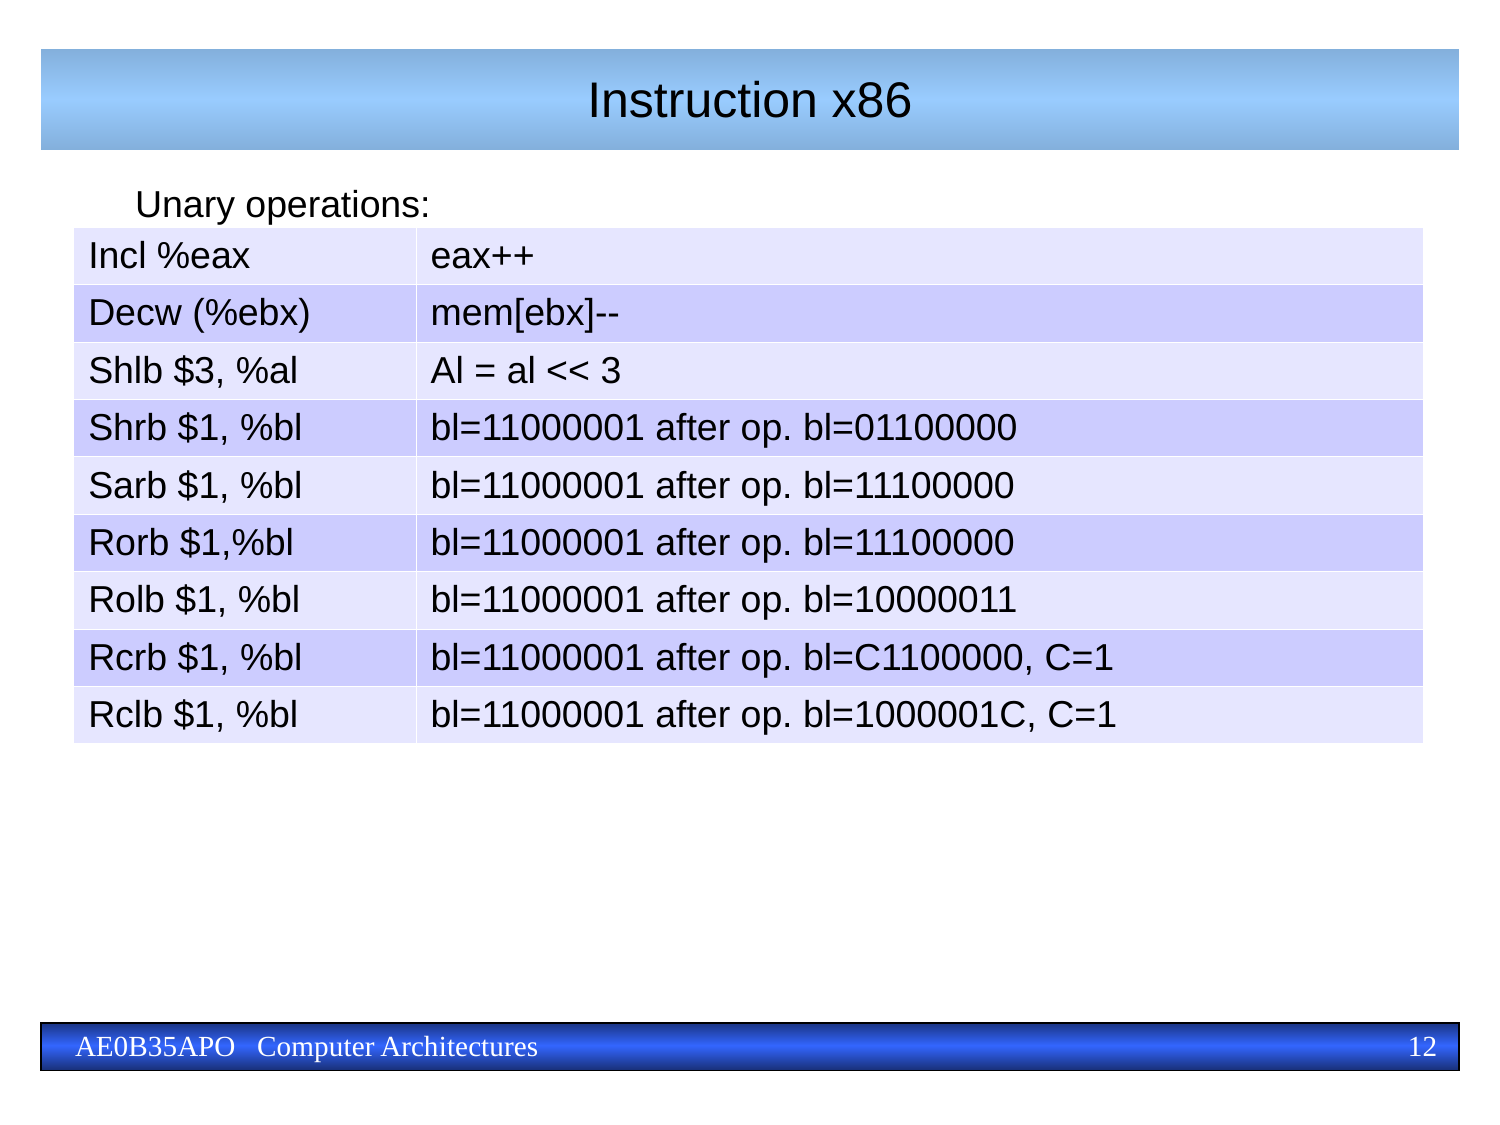

# Instruction x86
Unary operations:
| Incl %eax | eax++ |
| --- | --- |
| Decw (%ebx) | mem[ebx]-- |
| Shlb $3, %al | Al = al << 3 |
| Shrb $1, %bl | bl=11000001 after op. bl=01100000 |
| Sarb $1, %bl | bl=11000001 after op. bl=11100000 |
| Rorb $1,%bl | bl=11000001 after op. bl=11100000 |
| Rolb $1, %bl | bl=11000001 after op. bl=10000011 |
| Rcrb $1, %bl | bl=11000001 after op. bl=C1100000, C=1 |
| Rclb $1, %bl | bl=11000001 after op. bl=1000001C, C=1 |
AE0B35APO Computer Architectures
12